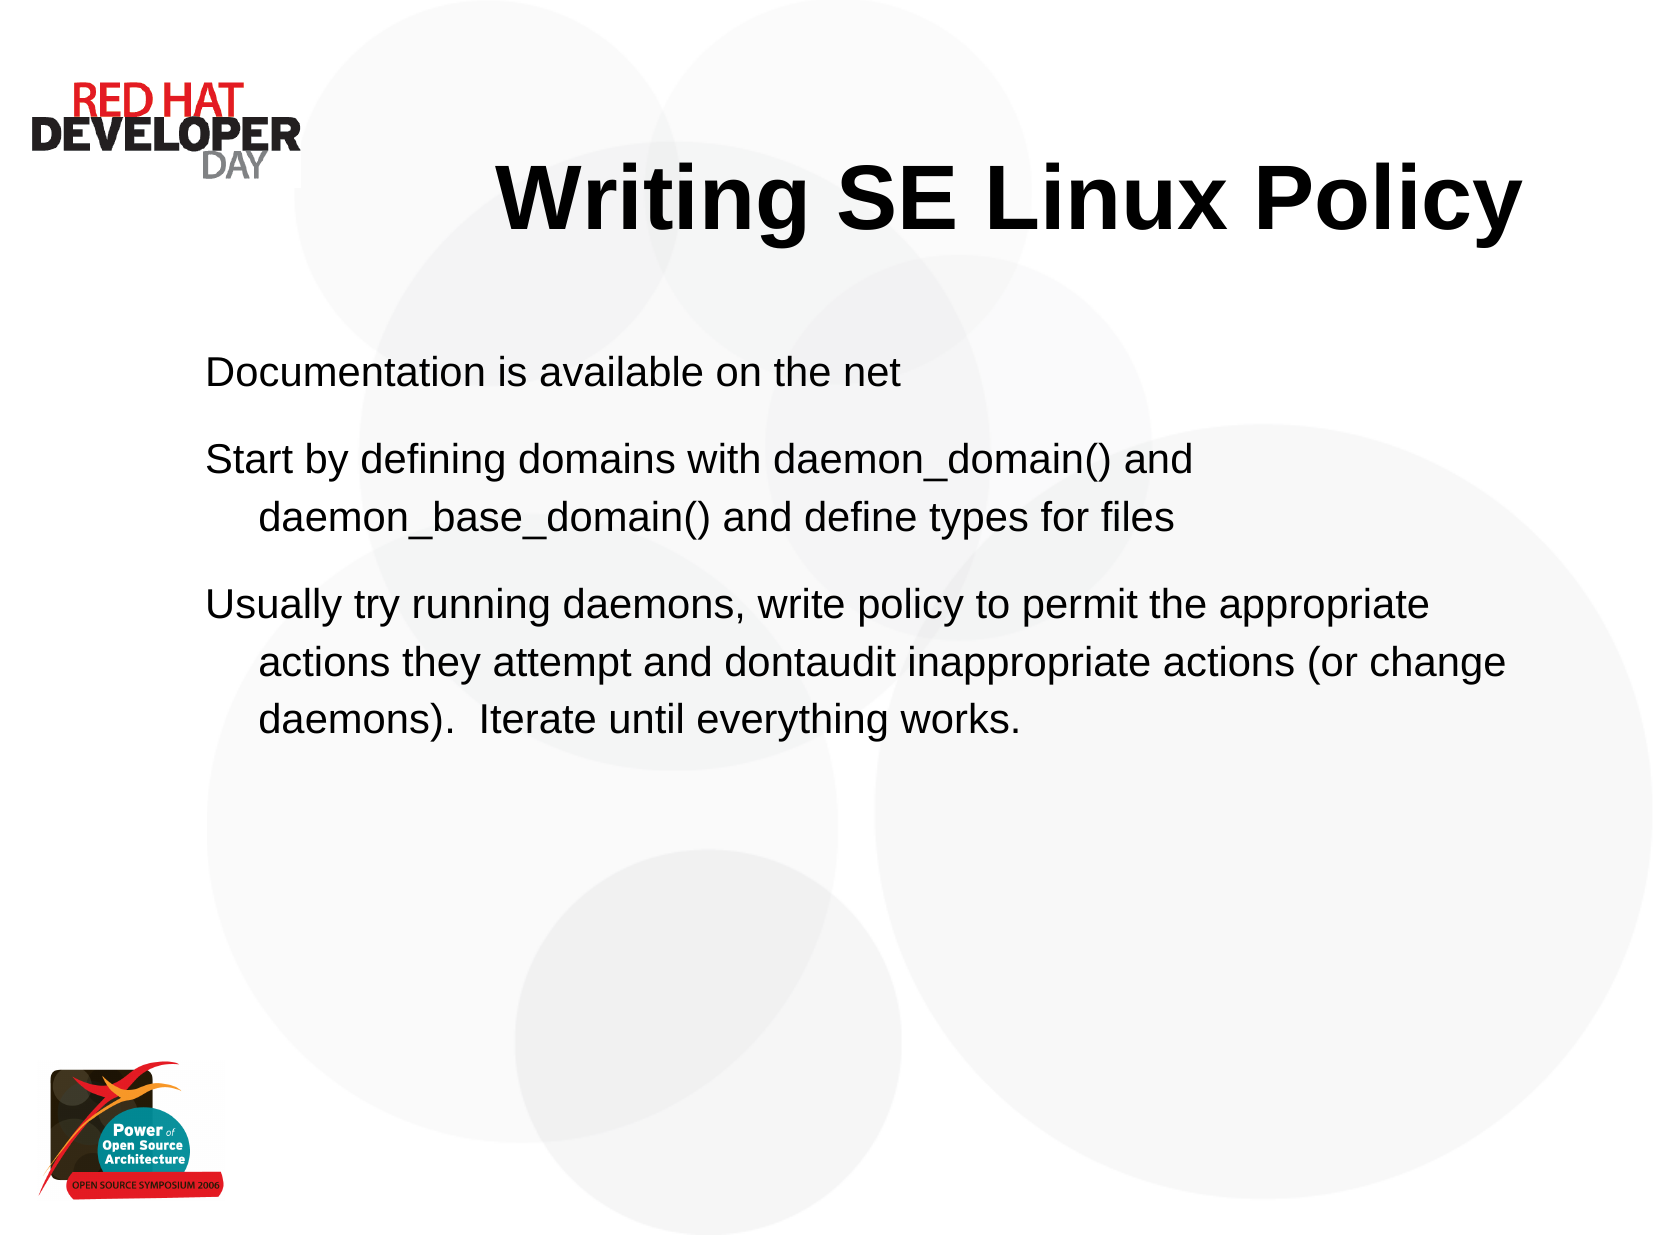

# Writing SE Linux Policy
Documentation is available on the net
Start by defining domains with daemon_domain() and daemon_base_domain() and define types for files
Usually try running daemons, write policy to permit the appropriate actions they attempt and dontaudit inappropriate actions (or change daemons). Iterate until everything works.